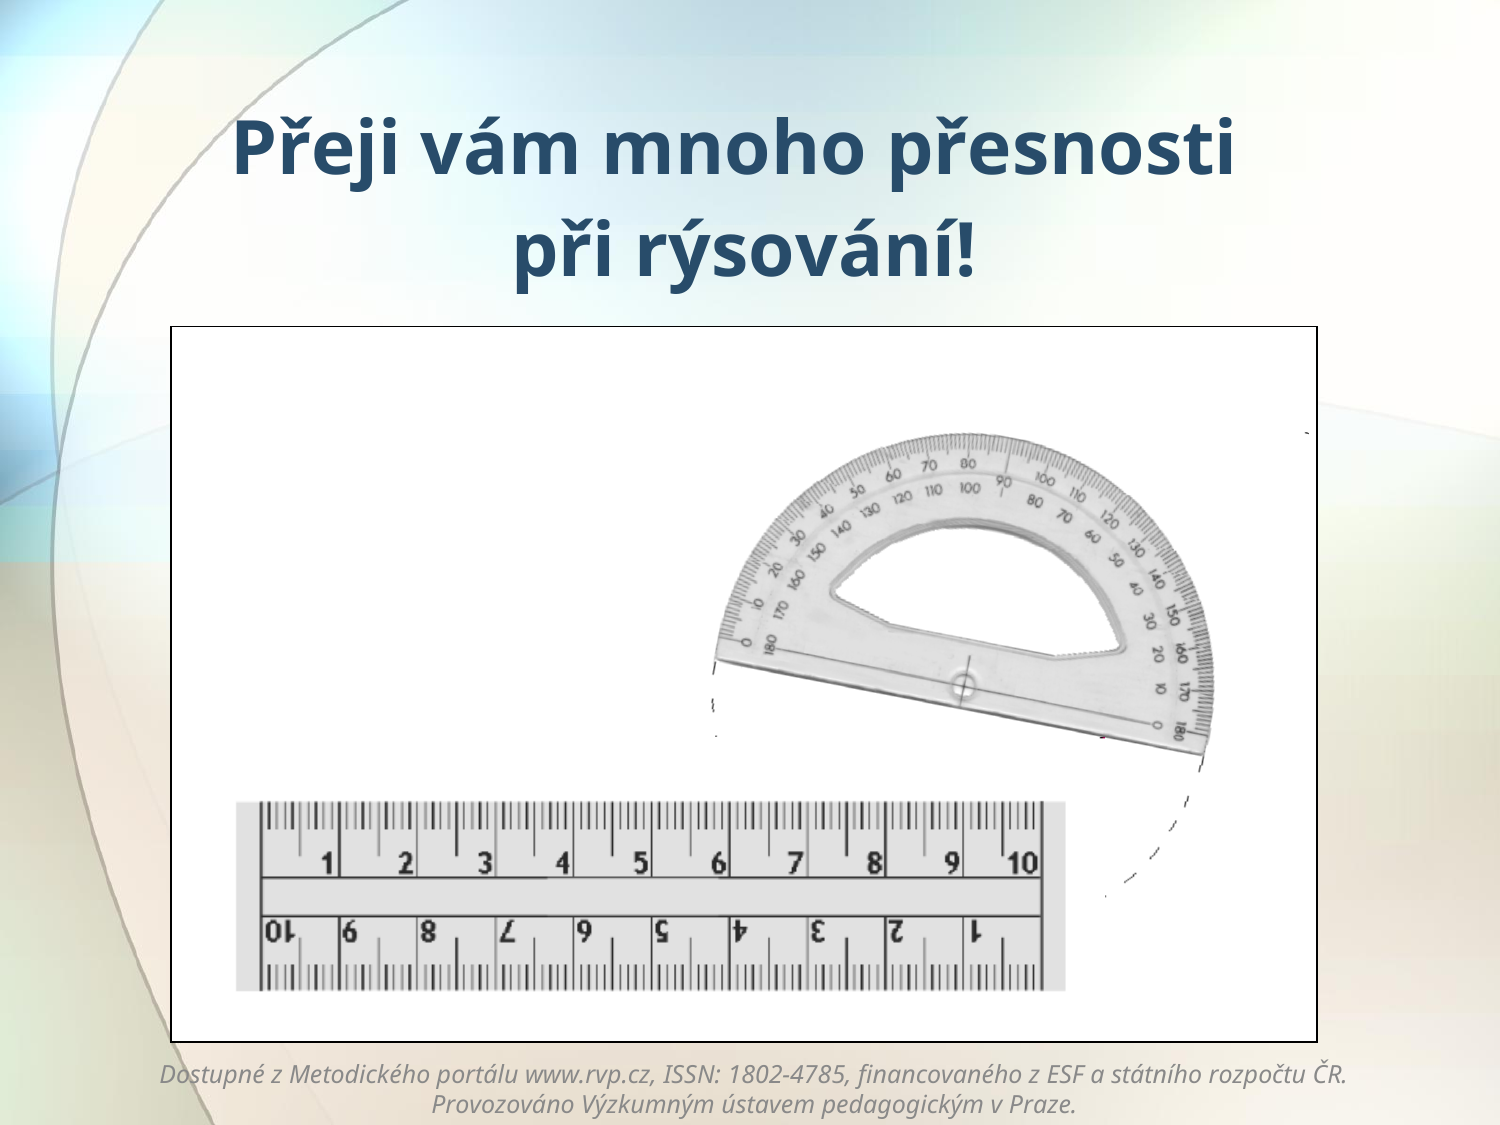

# Přeji vám mnoho přesnosti při rýsování!